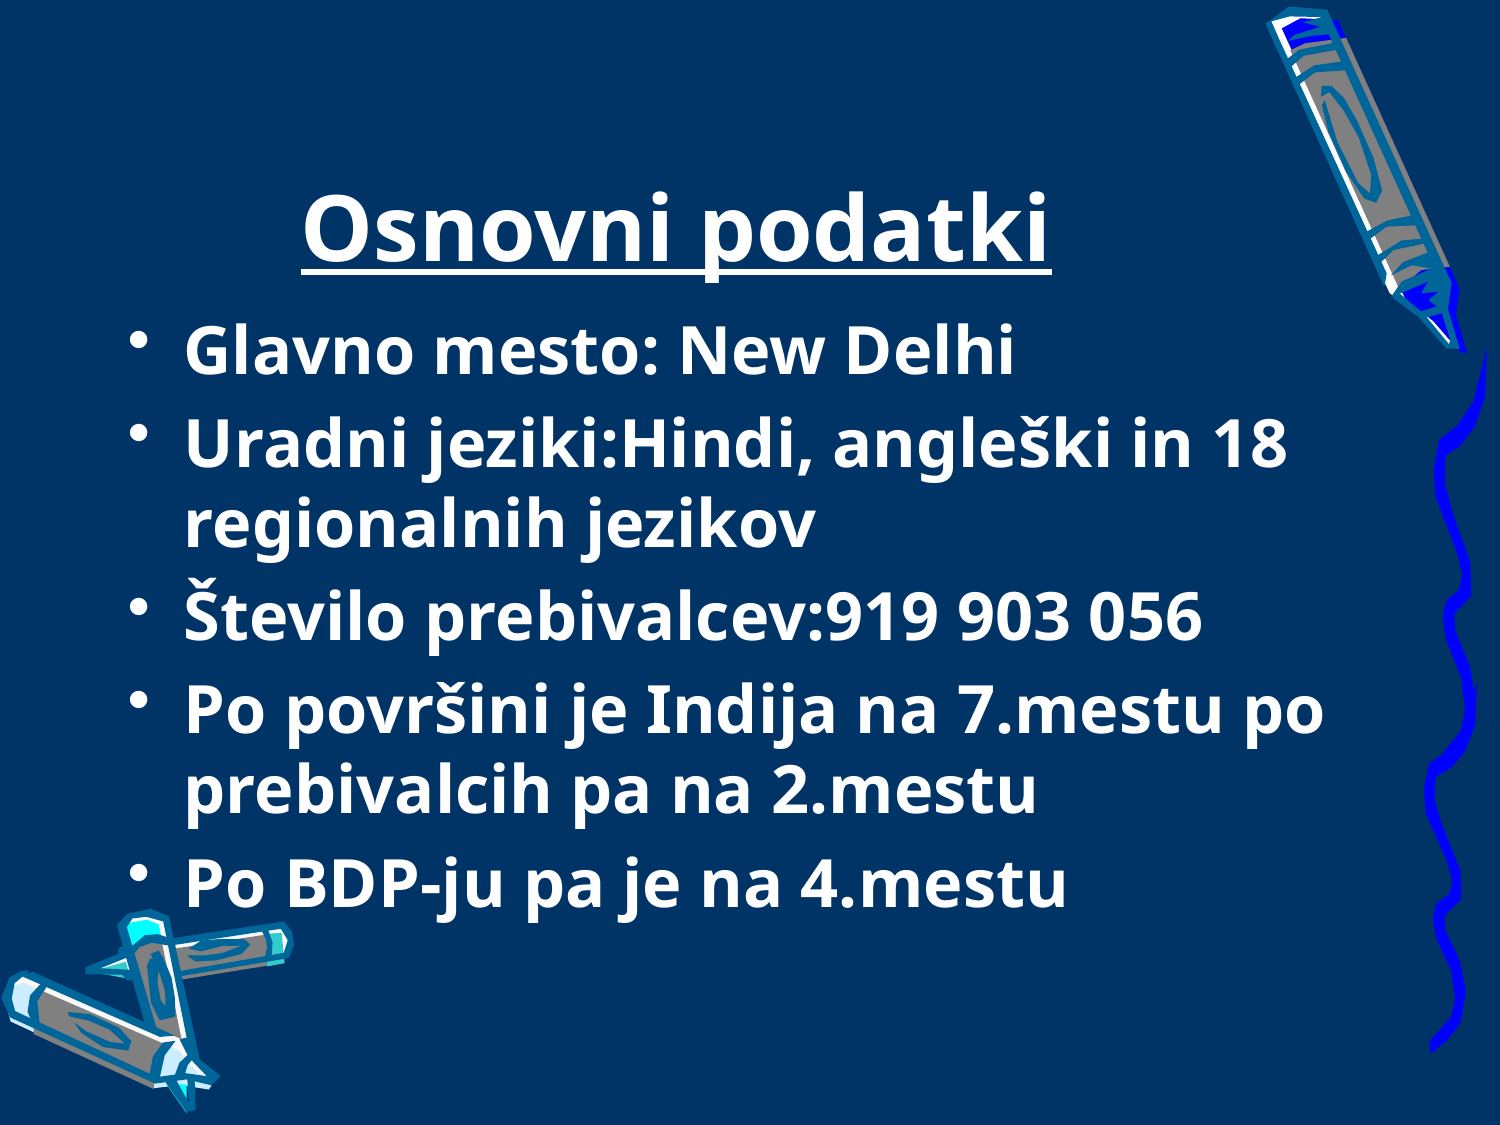

# Osnovni podatki
Glavno mesto: New Delhi
Uradni jeziki:Hindi, angleški in 18 regionalnih jezikov
Število prebivalcev:919 903 056
Po površini je Indija na 7.mestu po prebivalcih pa na 2.mestu
Po BDP-ju pa je na 4.mestu